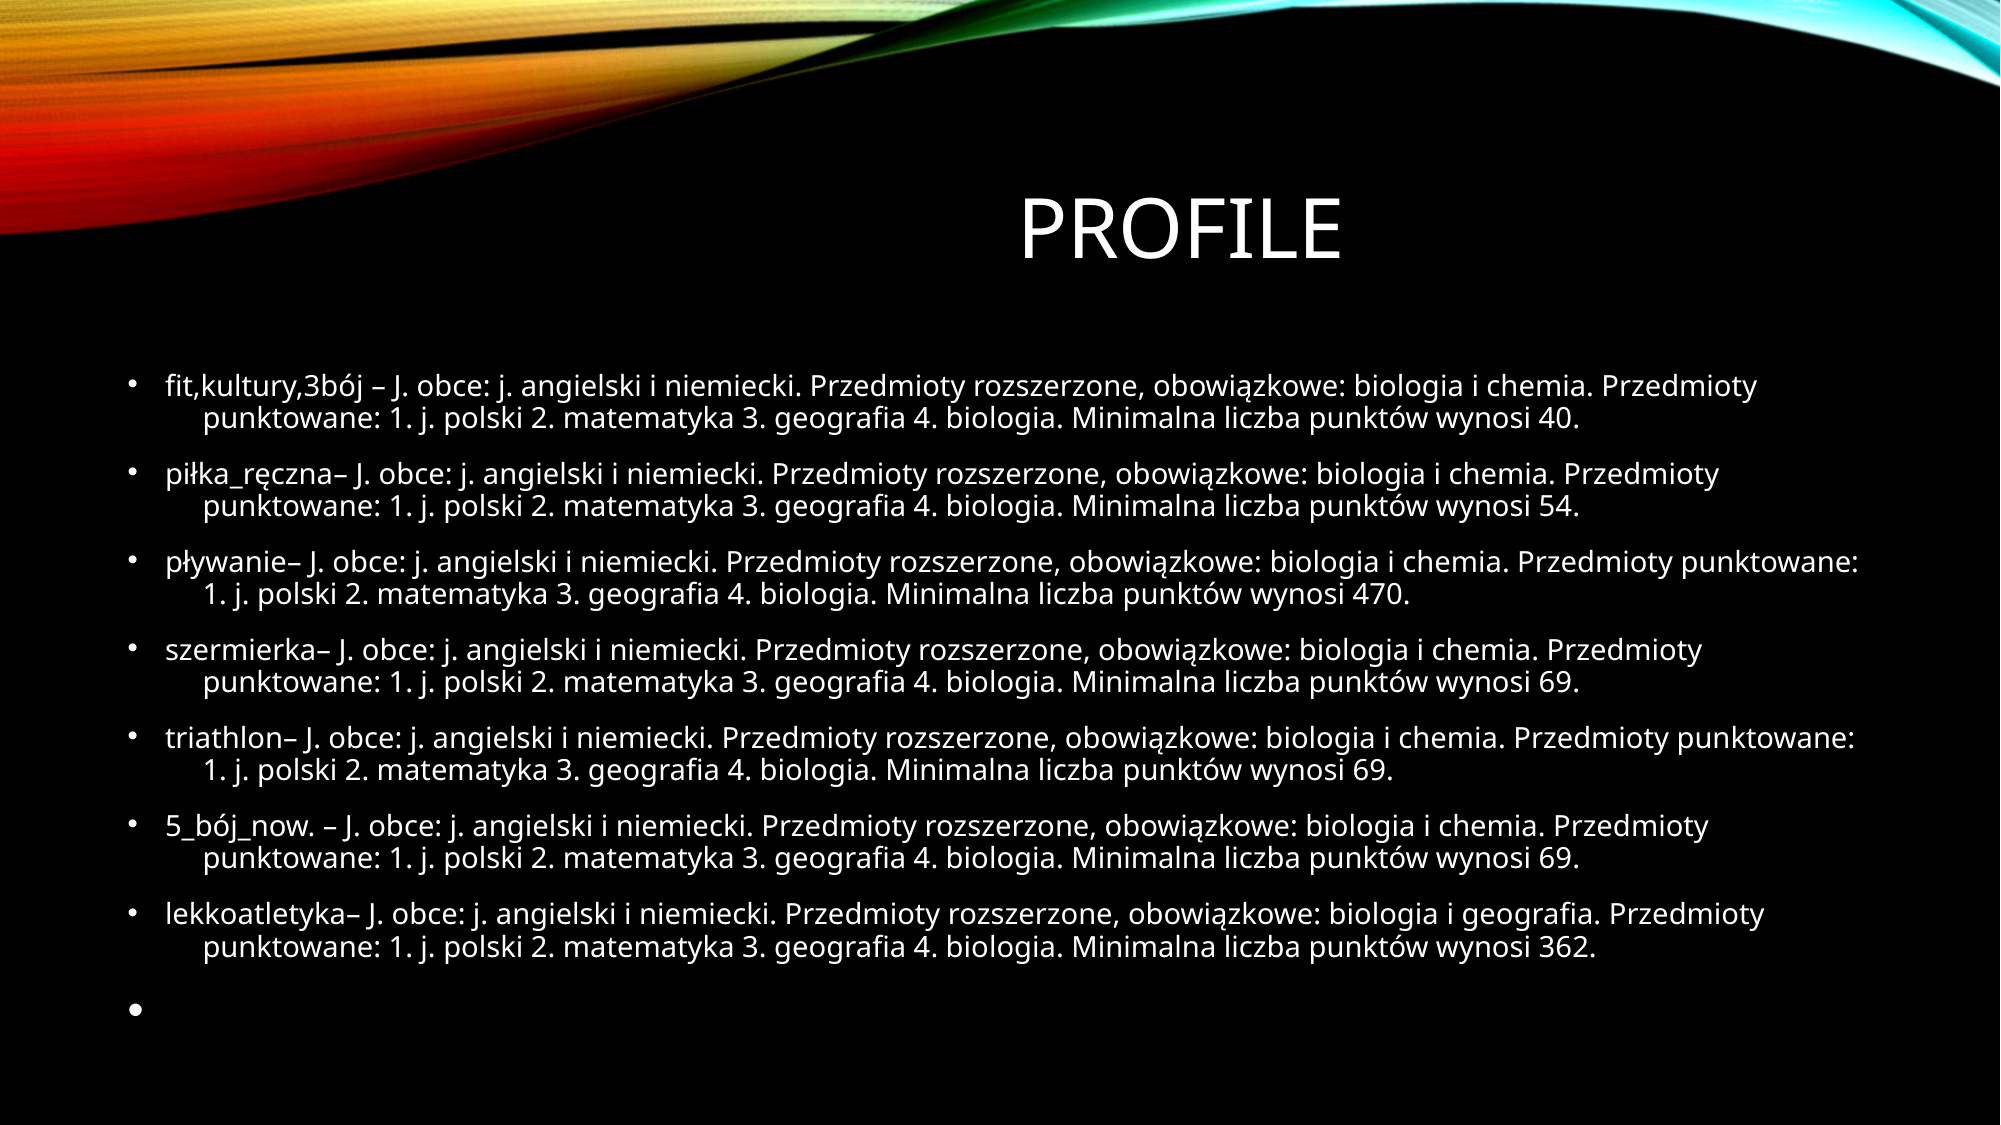

# PROFILE
fit,kultury,3bój – J. obce: j. angielski i niemiecki. Przedmioty rozszerzone, obowiązkowe: biologia i chemia. Przedmioty punktowane: 1. j. polski 2. matematyka 3. geografia 4. biologia. Minimalna liczba punktów wynosi 40.
piłka_ręczna– J. obce: j. angielski i niemiecki. Przedmioty rozszerzone, obowiązkowe: biologia i chemia. Przedmioty punktowane: 1. j. polski 2. matematyka 3. geografia 4. biologia. Minimalna liczba punktów wynosi 54.
pływanie– J. obce: j. angielski i niemiecki. Przedmioty rozszerzone, obowiązkowe: biologia i chemia. Przedmioty punktowane: 1. j. polski 2. matematyka 3. geografia 4. biologia. Minimalna liczba punktów wynosi 470.
szermierka– J. obce: j. angielski i niemiecki. Przedmioty rozszerzone, obowiązkowe: biologia i chemia. Przedmioty punktowane: 1. j. polski 2. matematyka 3. geografia 4. biologia. Minimalna liczba punktów wynosi 69.
triathlon– J. obce: j. angielski i niemiecki. Przedmioty rozszerzone, obowiązkowe: biologia i chemia. Przedmioty punktowane: 1. j. polski 2. matematyka 3. geografia 4. biologia. Minimalna liczba punktów wynosi 69.
5_bój_now. – J. obce: j. angielski i niemiecki. Przedmioty rozszerzone, obowiązkowe: biologia i chemia. Przedmioty punktowane: 1. j. polski 2. matematyka 3. geografia 4. biologia. Minimalna liczba punktów wynosi 69.
lekkoatletyka– J. obce: j. angielski i niemiecki. Przedmioty rozszerzone, obowiązkowe: biologia i geografia. Przedmioty punktowane: 1. j. polski 2. matematyka 3. geografia 4. biologia. Minimalna liczba punktów wynosi 362.